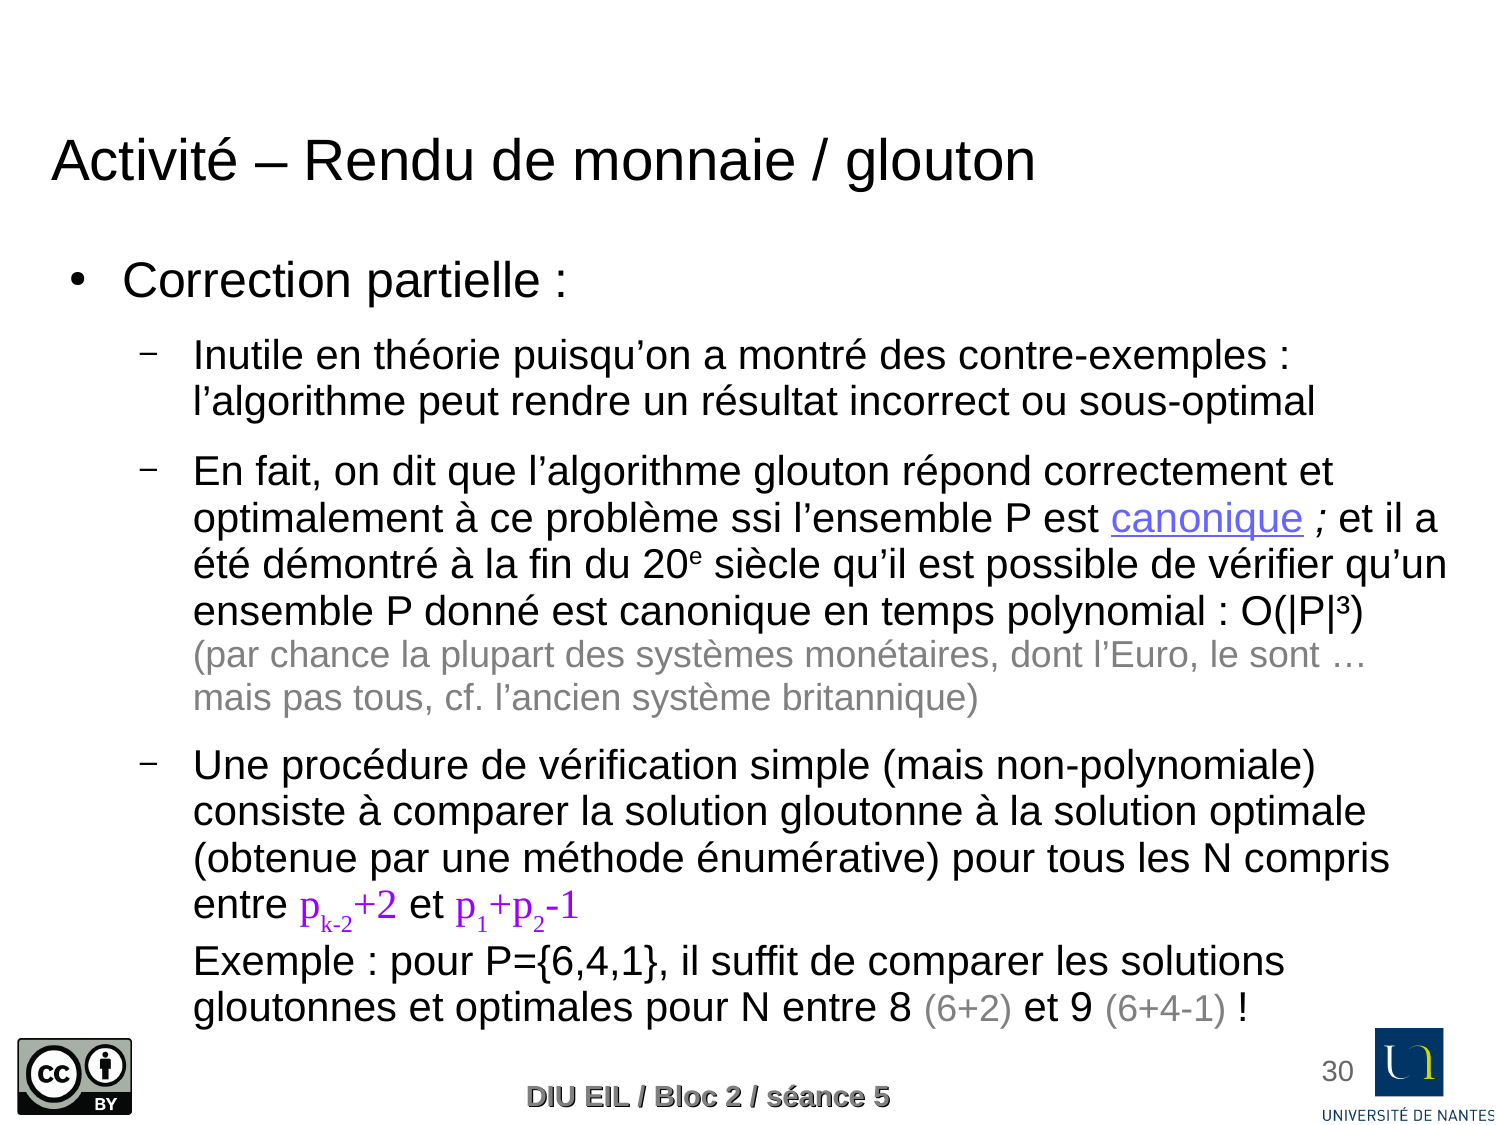

# Activité – Rendu de monnaie / glouton
Correction partielle :
Inutile en théorie puisqu’on a montré des contre-exemples : l’algorithme peut rendre un résultat incorrect ou sous-optimal
En fait, on dit que l’algorithme glouton répond correctement et optimalement à ce problème ssi l’ensemble P est canonique ; et il a été démontré à la fin du 20e siècle qu’il est possible de vérifier qu’un ensemble P donné est canonique en temps polynomial : O(|P|³)
(par chance la plupart des systèmes monétaires, dont l’Euro, le sont … mais pas tous, cf. l’ancien système britannique)
Une procédure de vérification simple (mais non-polynomiale) consiste à comparer la solution gloutonne à la solution optimale (obtenue par une méthode énumérative) pour tous les N compris entre pk-2+2 et p1+p2-1
Exemple : pour P={6,4,1}, il suffit de comparer les solutions gloutonnes et optimales pour N entre 8 (6+2) et 9 (6+4-1) !
30